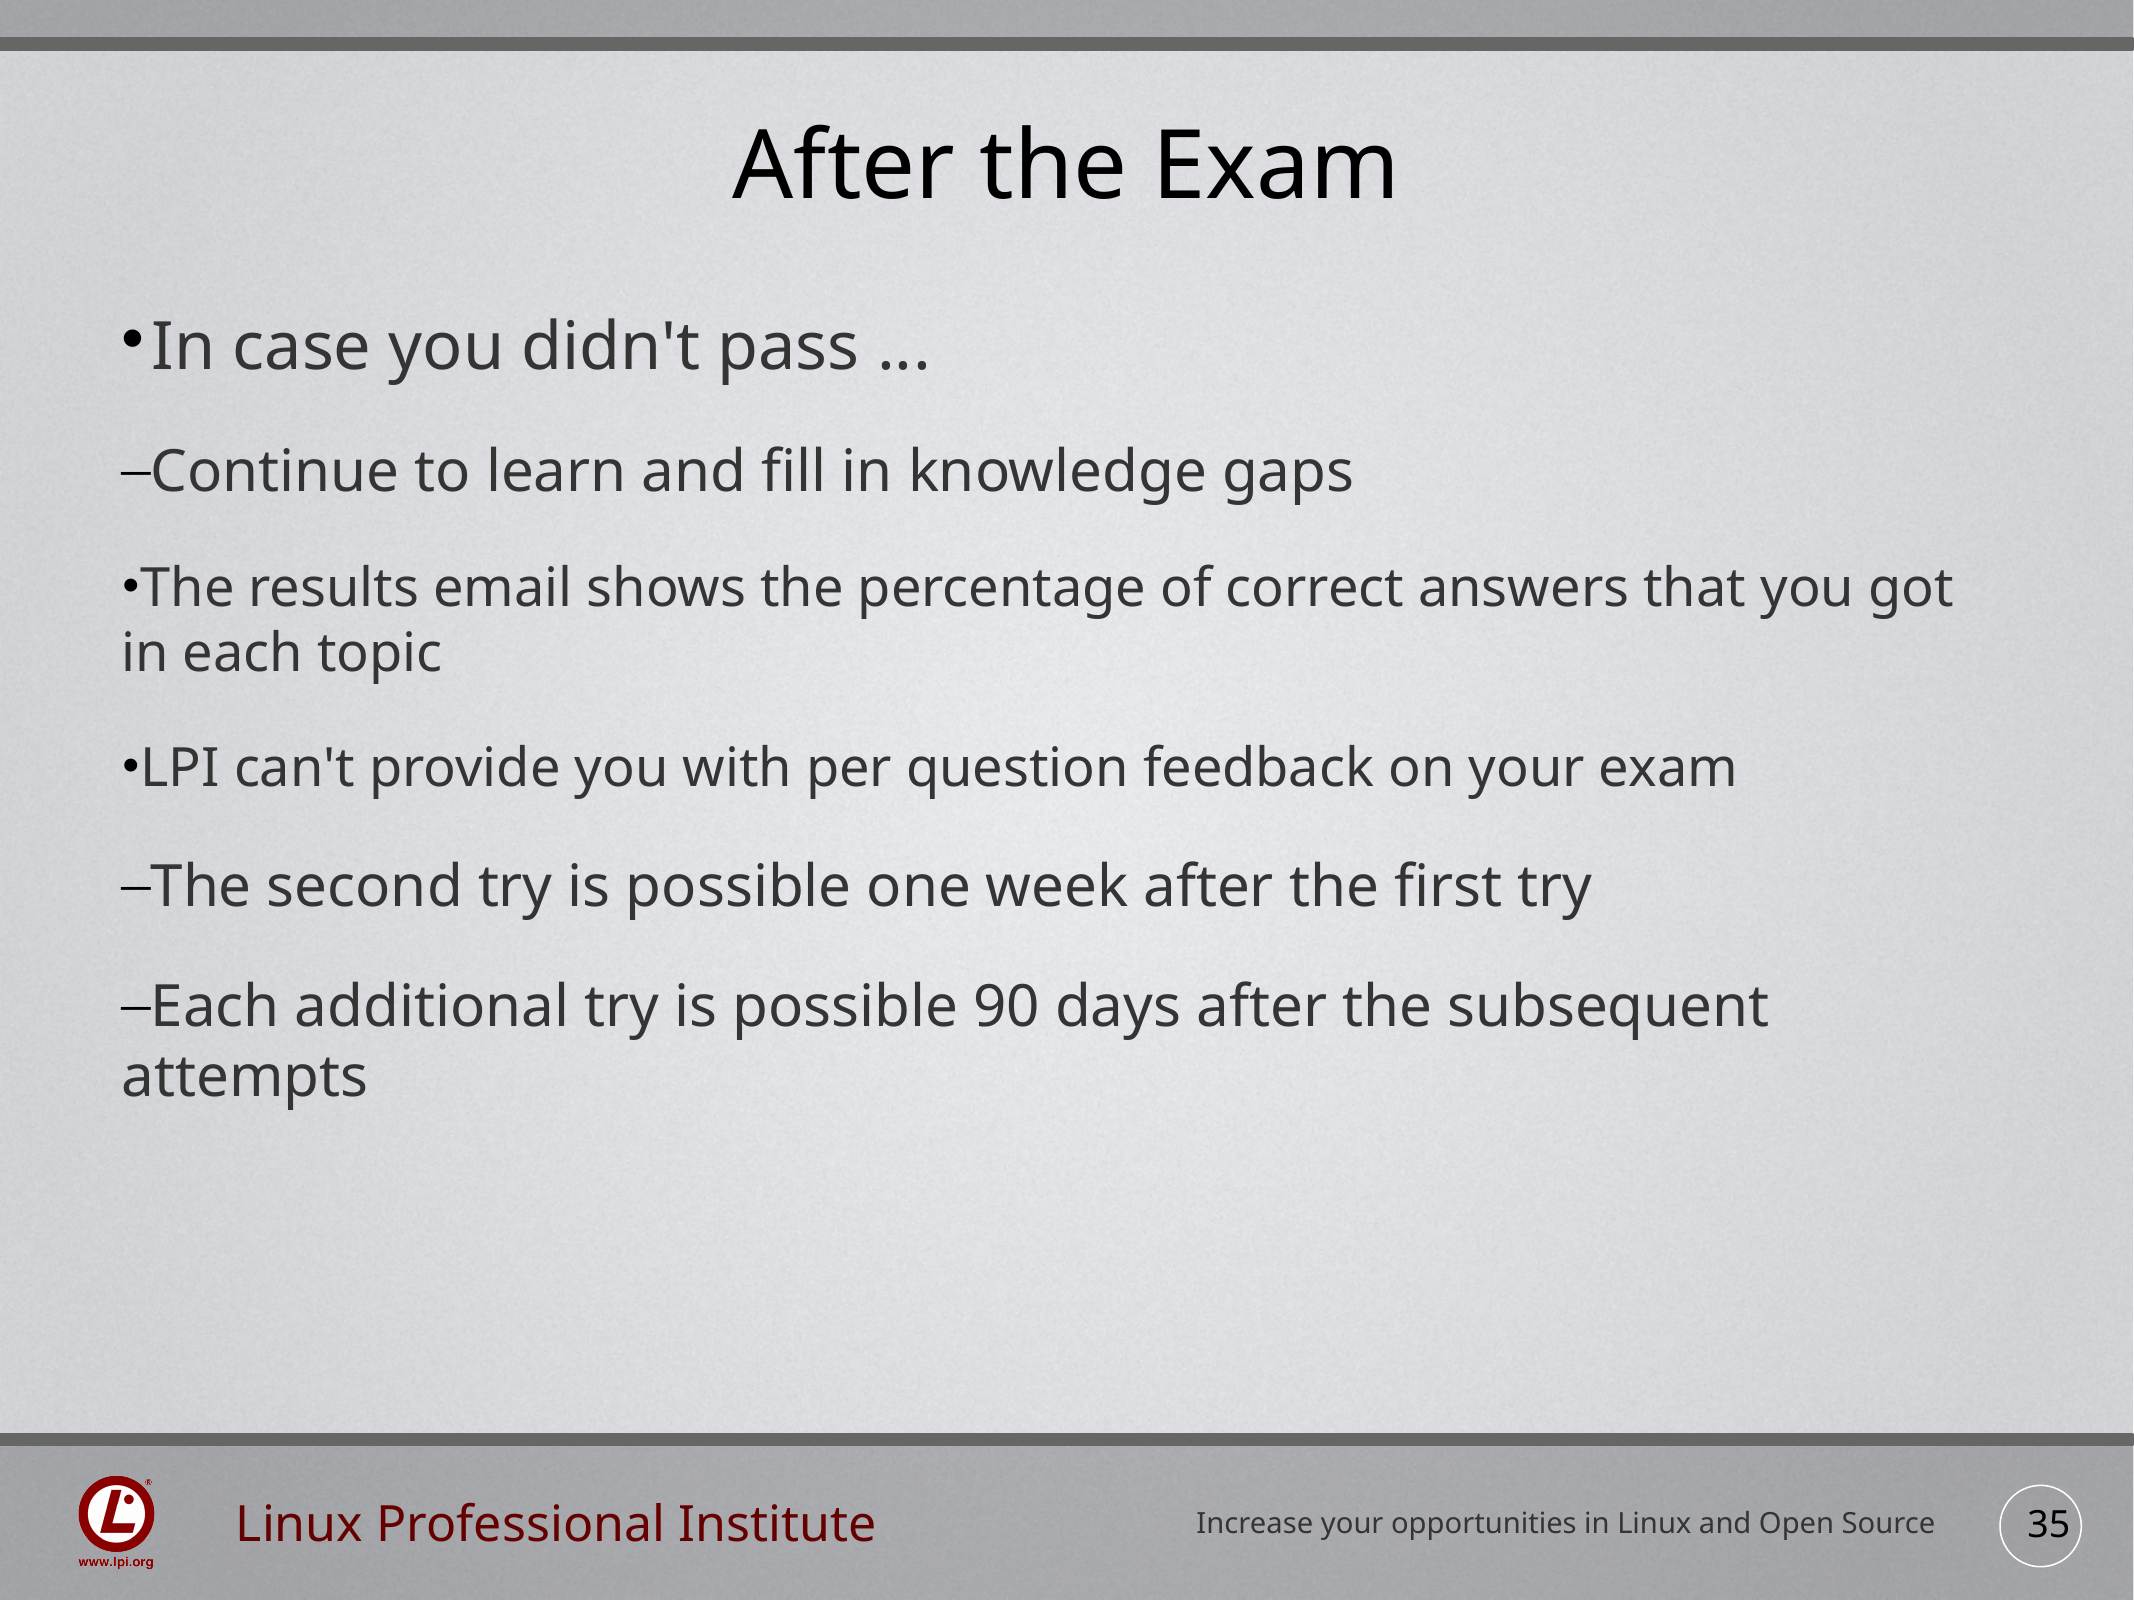

# After the Exam
In case you didn't pass ...
Continue to learn and fill in knowledge gaps
The results email shows the percentage of correct answers that you got in each topic
LPI can't provide you with per question feedback on your exam
The second try is possible one week after the first try
Each additional try is possible 90 days after the subsequent attempts